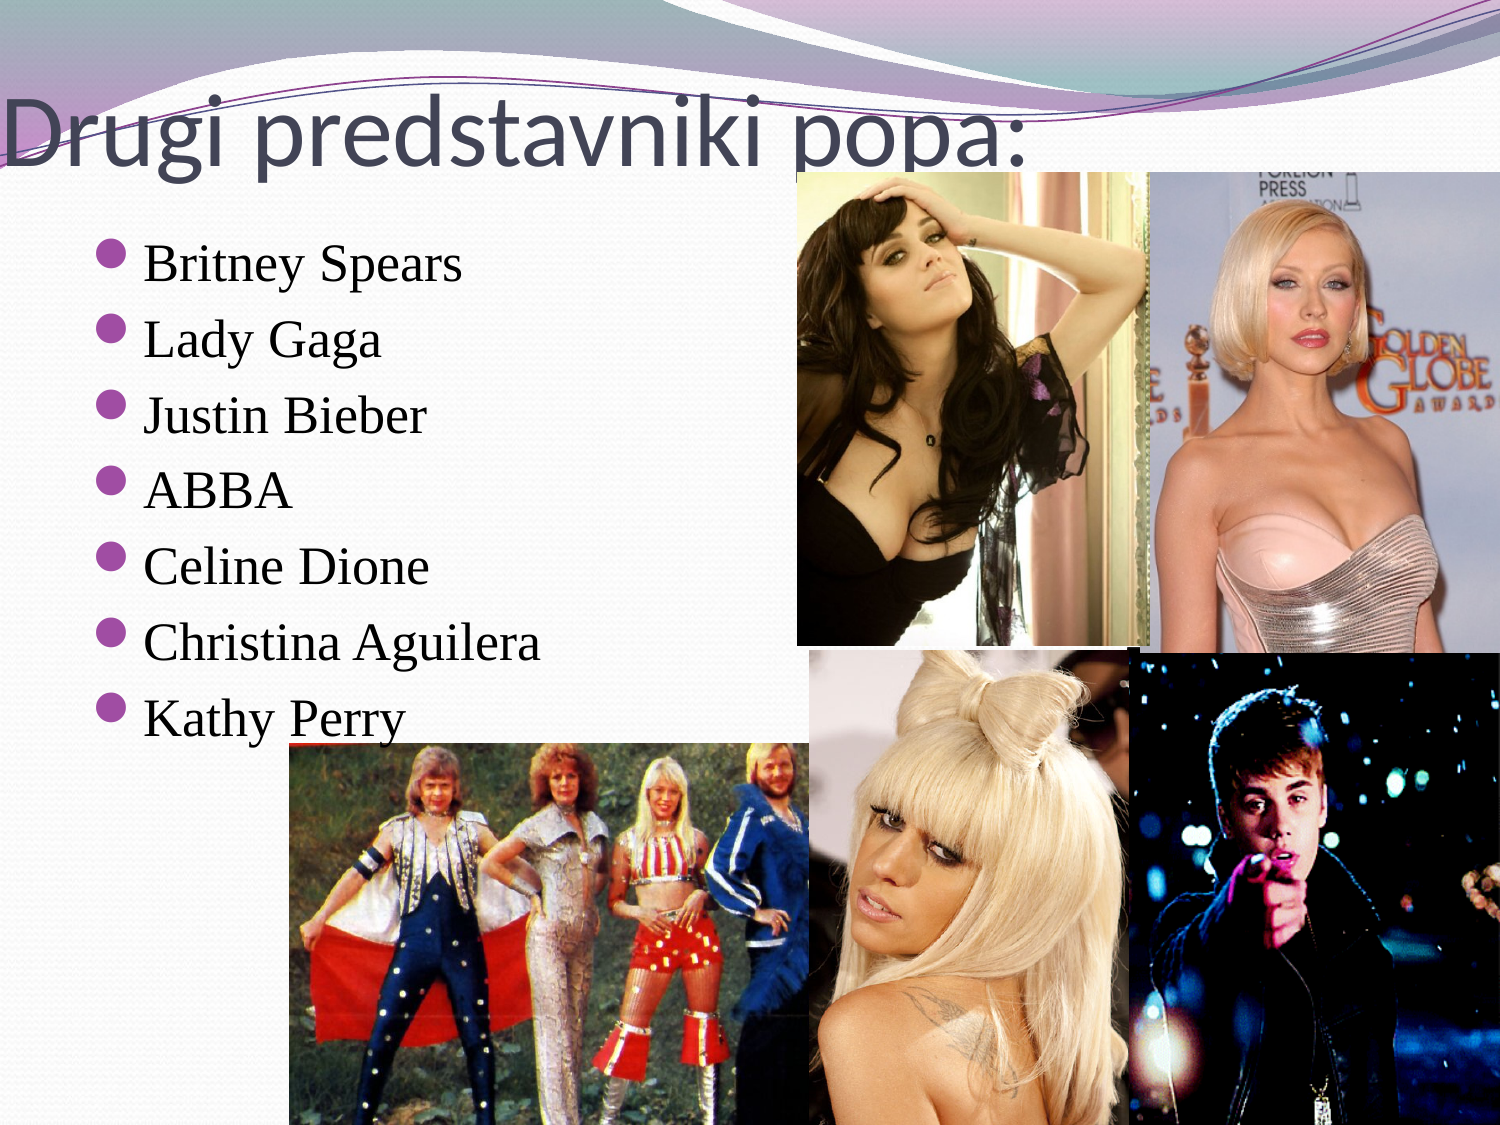

# Drugi predstavniki popa:
Britney Spears
Lady Gaga
Justin Bieber
ABBA
Celine Dione
Christina Aguilera
Kathy Perry